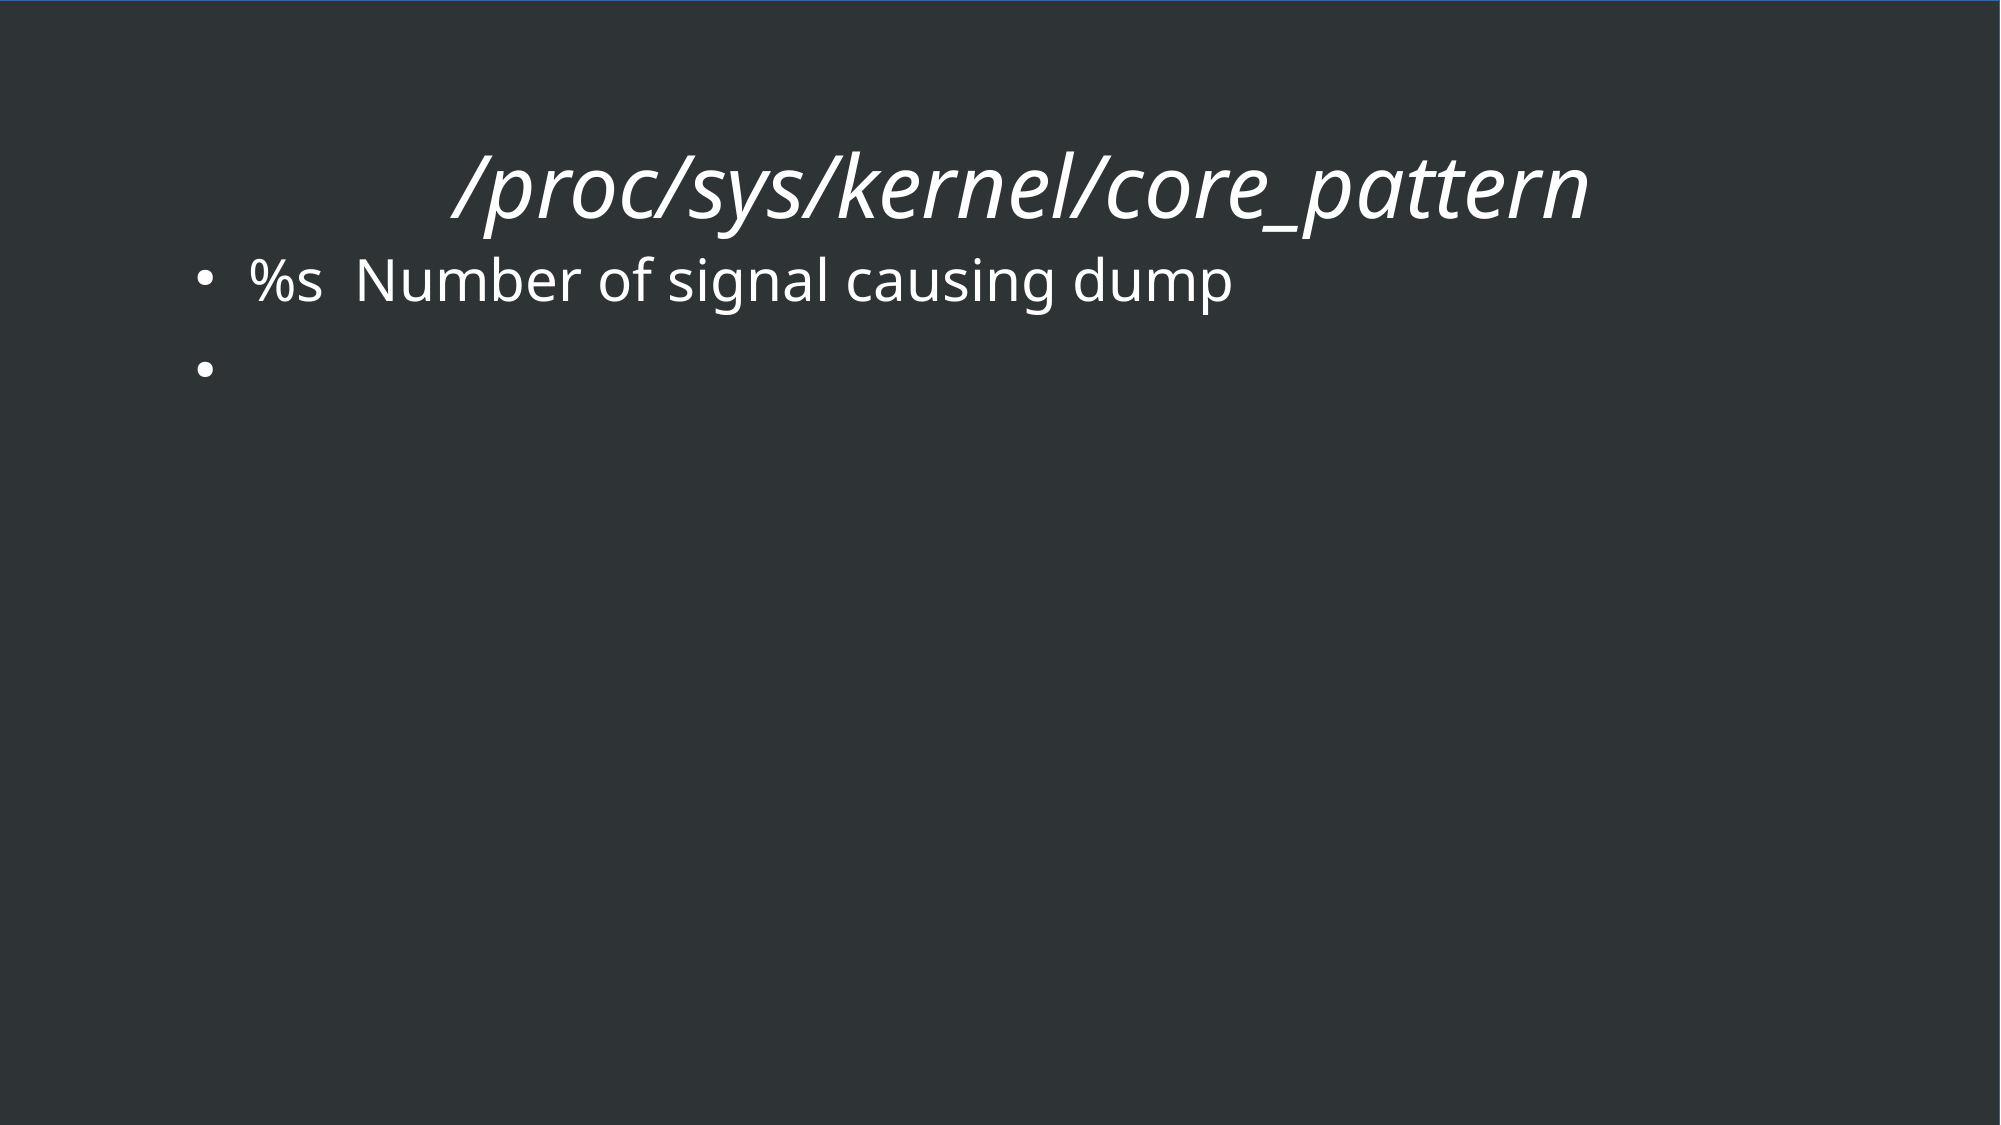

# /proc/sys/kernel/core_pattern
%s Number of signal causing dump